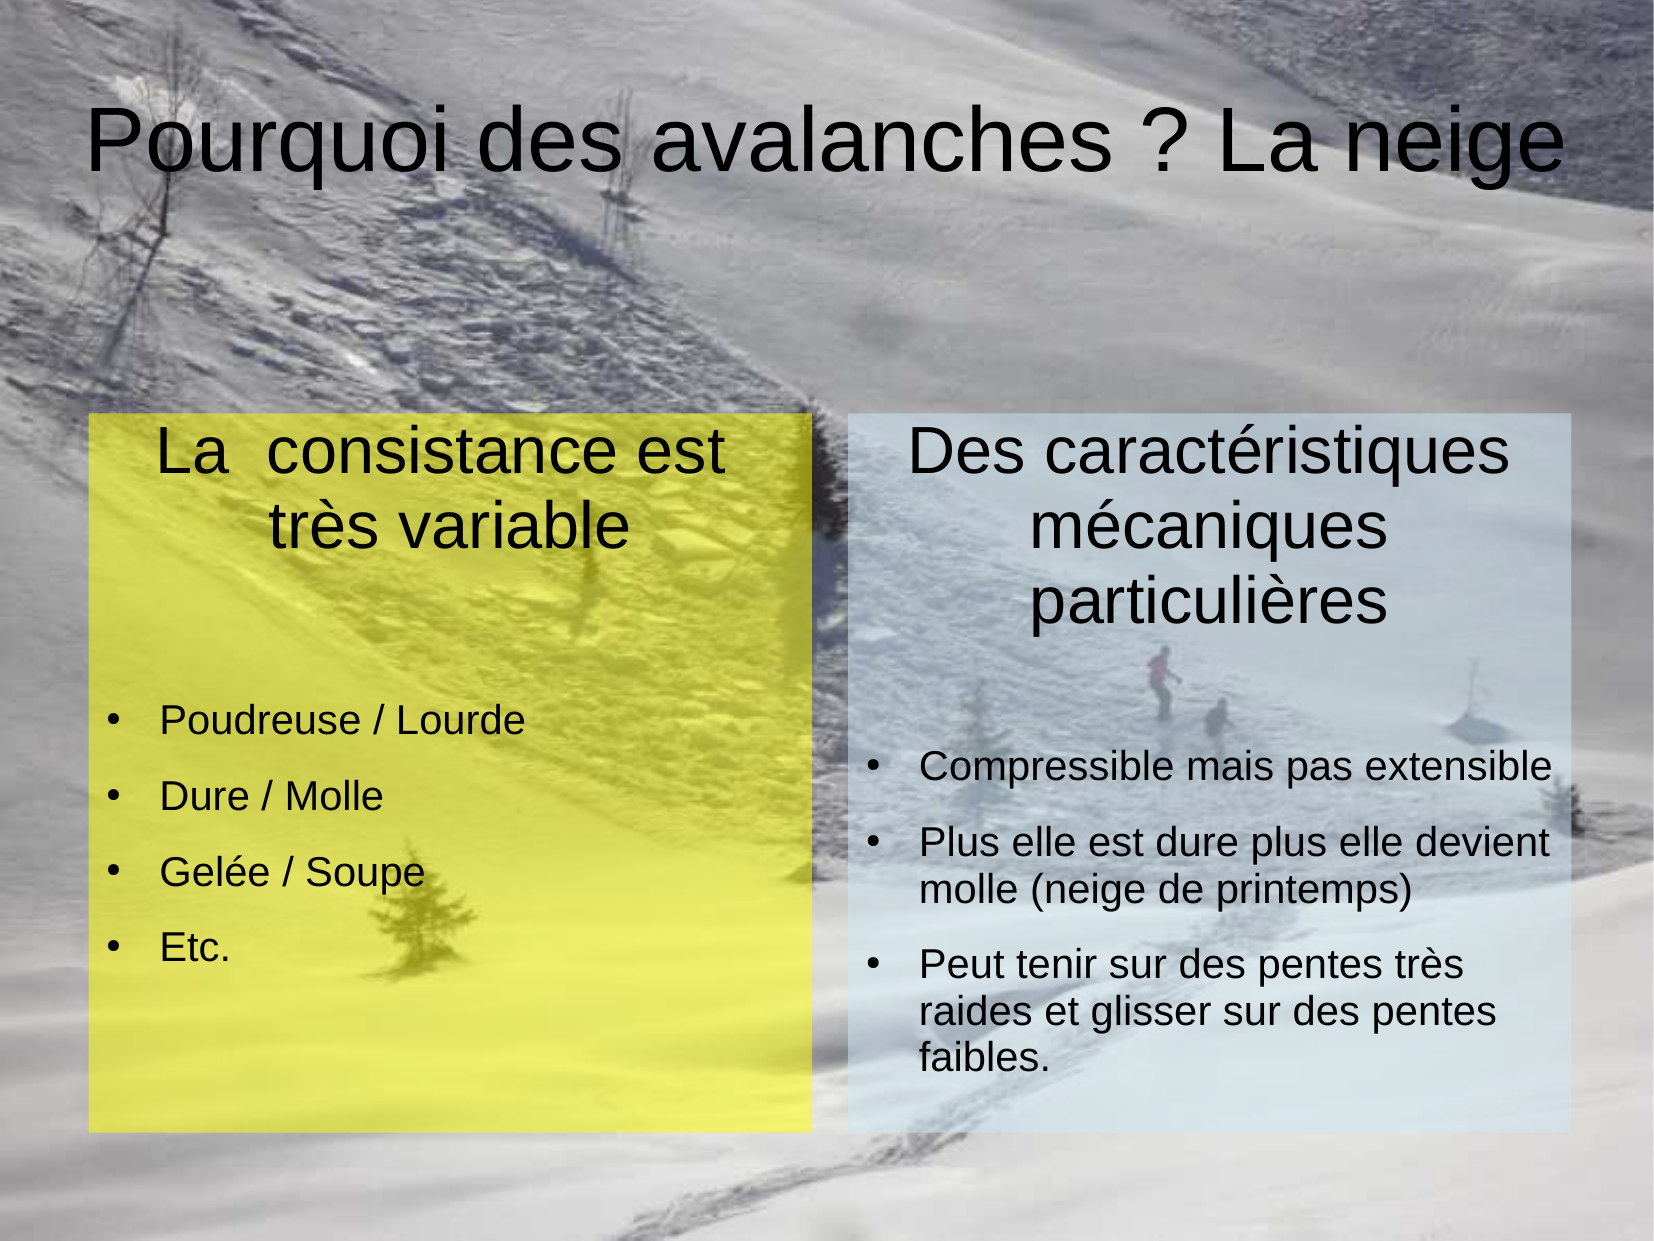

# Pourquoi des avalanches ? La neige
La consistance est
très variable
Poudreuse / Lourde
Dure / Molle
Gelée / Soupe
Etc.
Des caractéristiques mécaniques particulières
Compressible mais pas extensible
Plus elle est dure plus elle devient molle (neige de printemps)
Peut tenir sur des pentes très raides et glisser sur des pentes faibles.